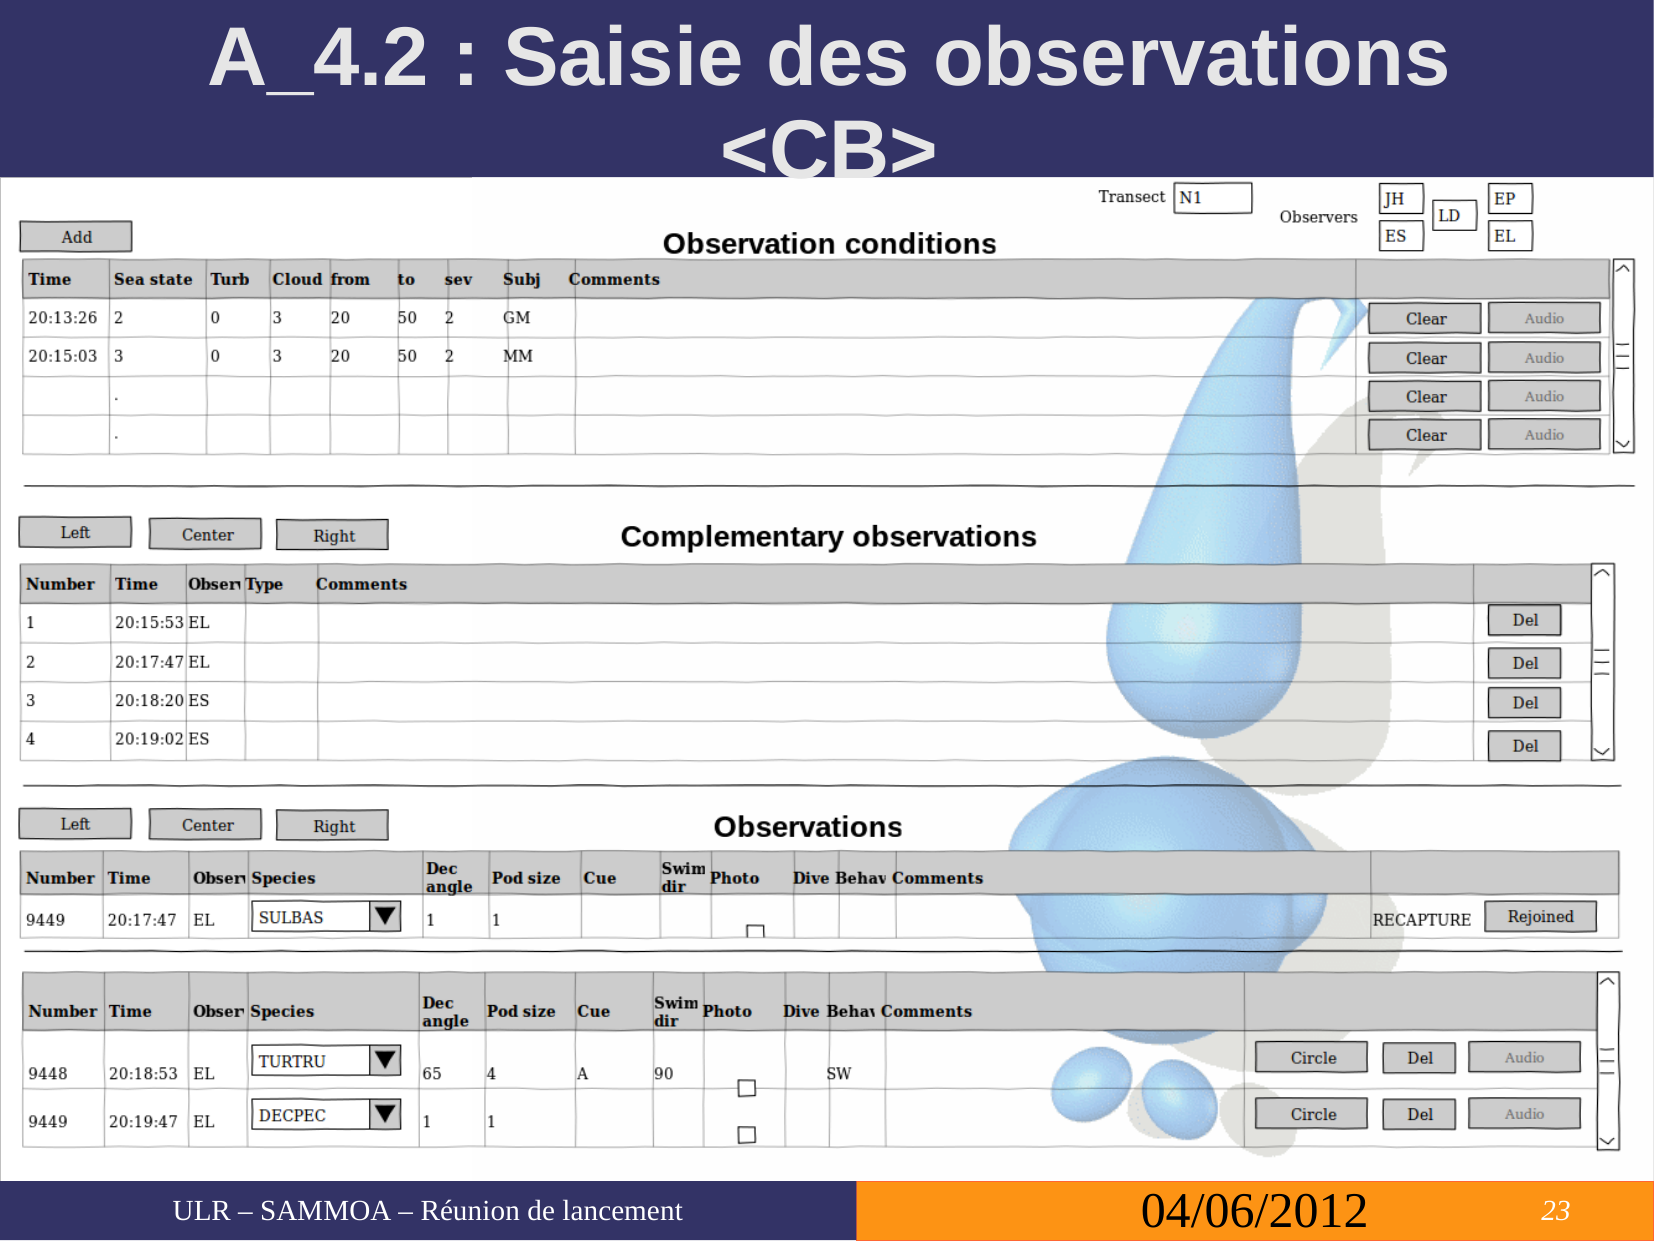

# A_4.2 : Saisie des observations <CB>
23